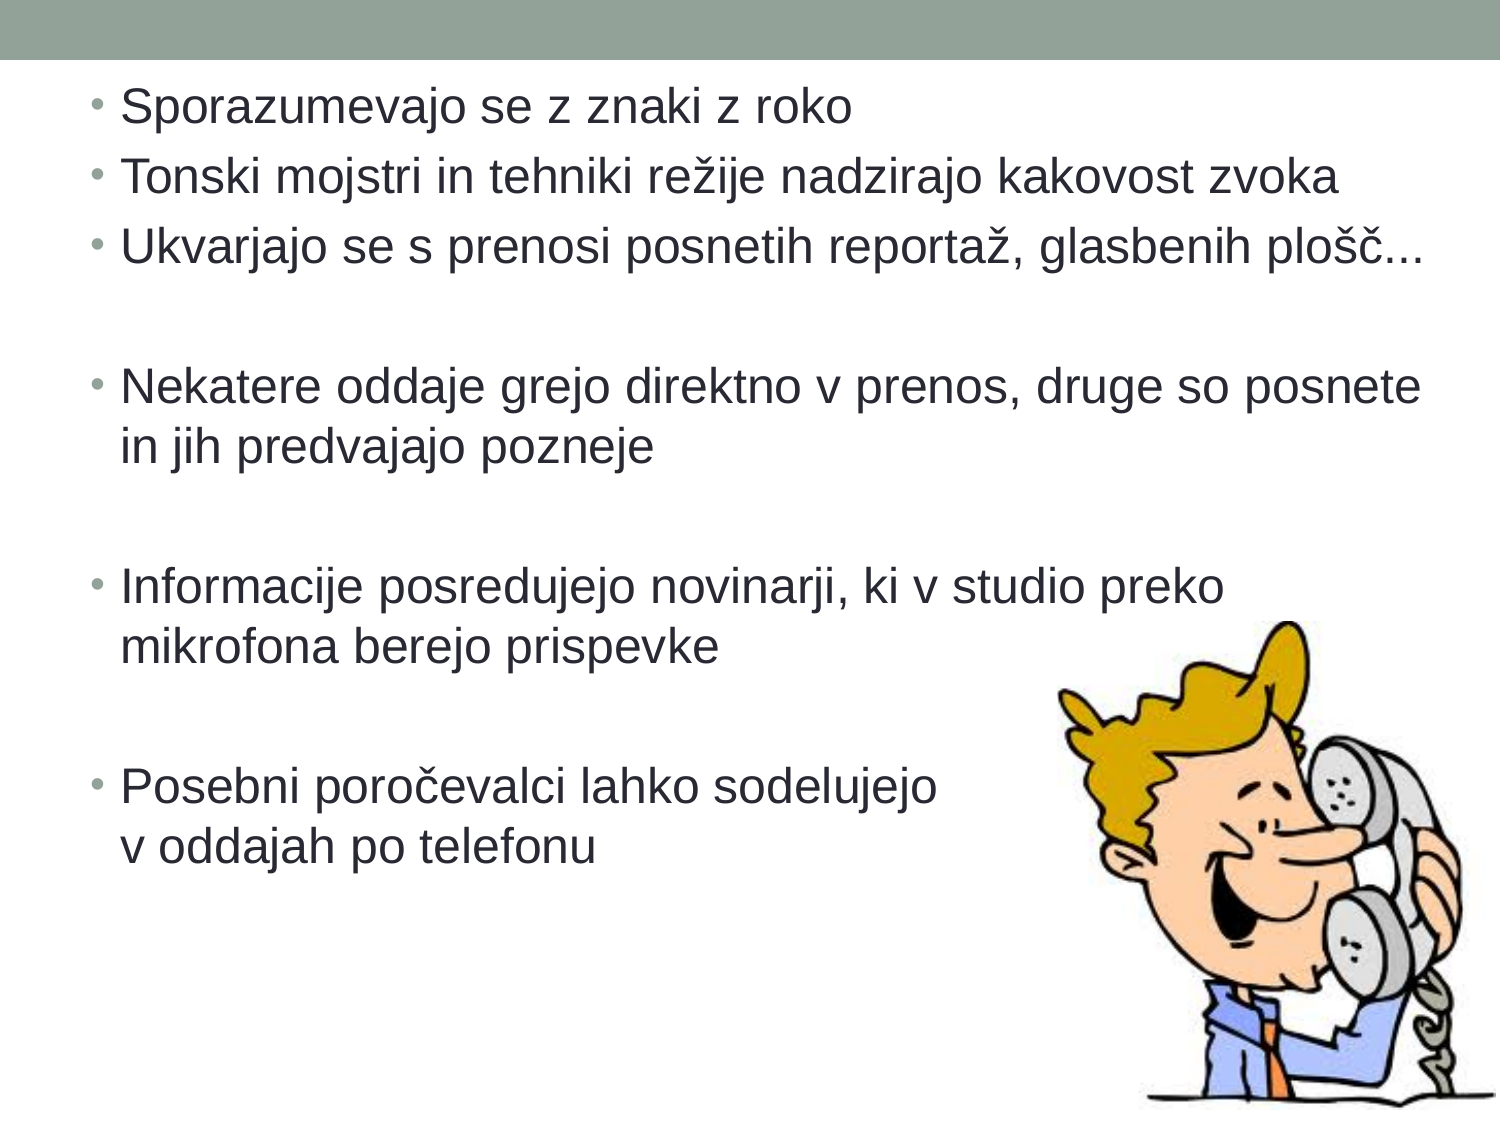

# Sporazumevajo se z znaki z roko
Tonski mojstri in tehniki režije nadzirajo kakovost zvoka
Ukvarjajo se s prenosi posnetih reportaž, glasbenih plošč...
Nekatere oddaje grejo direktno v prenos, druge so posnete in jih predvajajo pozneje
Informacije posredujejo novinarji, ki v studio preko mikrofona berejo prispevke
Posebni poročevalci lahko sodelujejo v oddajah po telefonu